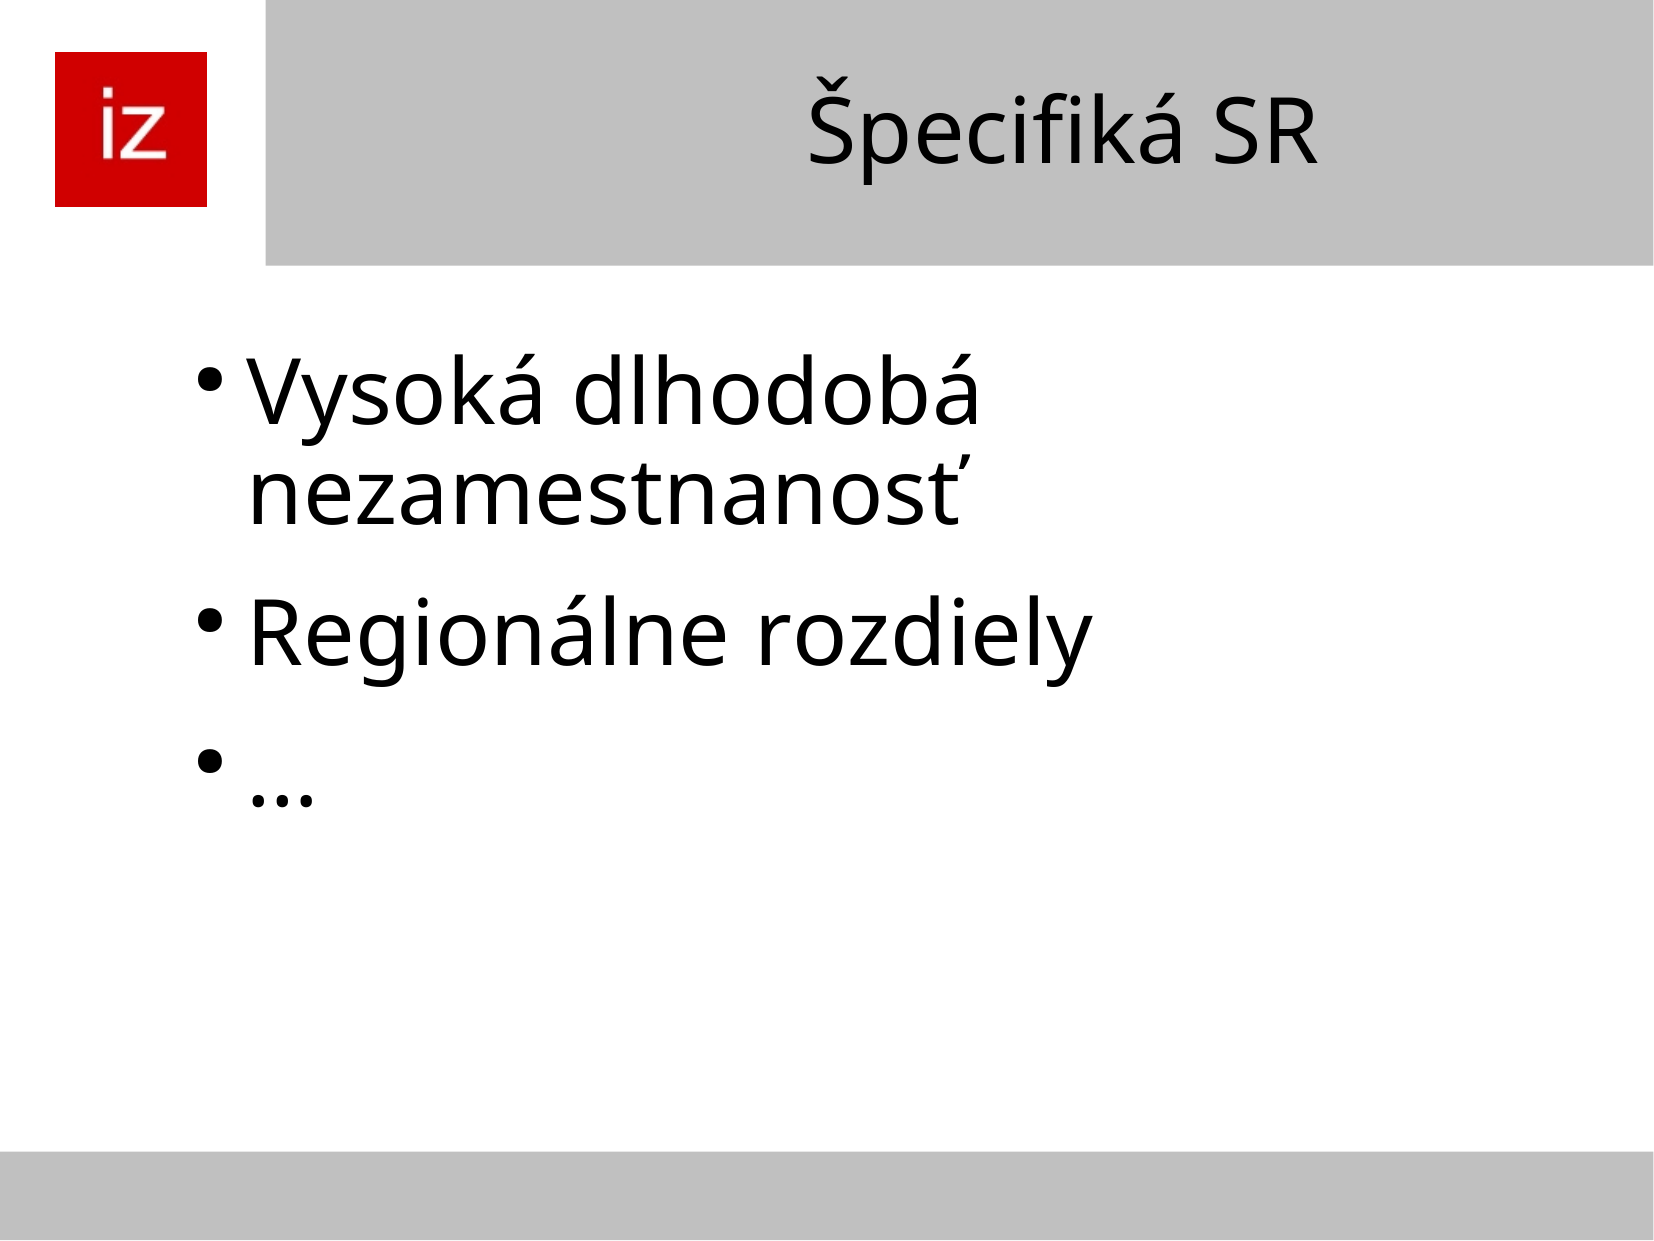

# Špecifiká SR
Vysoká dlhodobá nezamestnanosť
Regionálne rozdiely
…